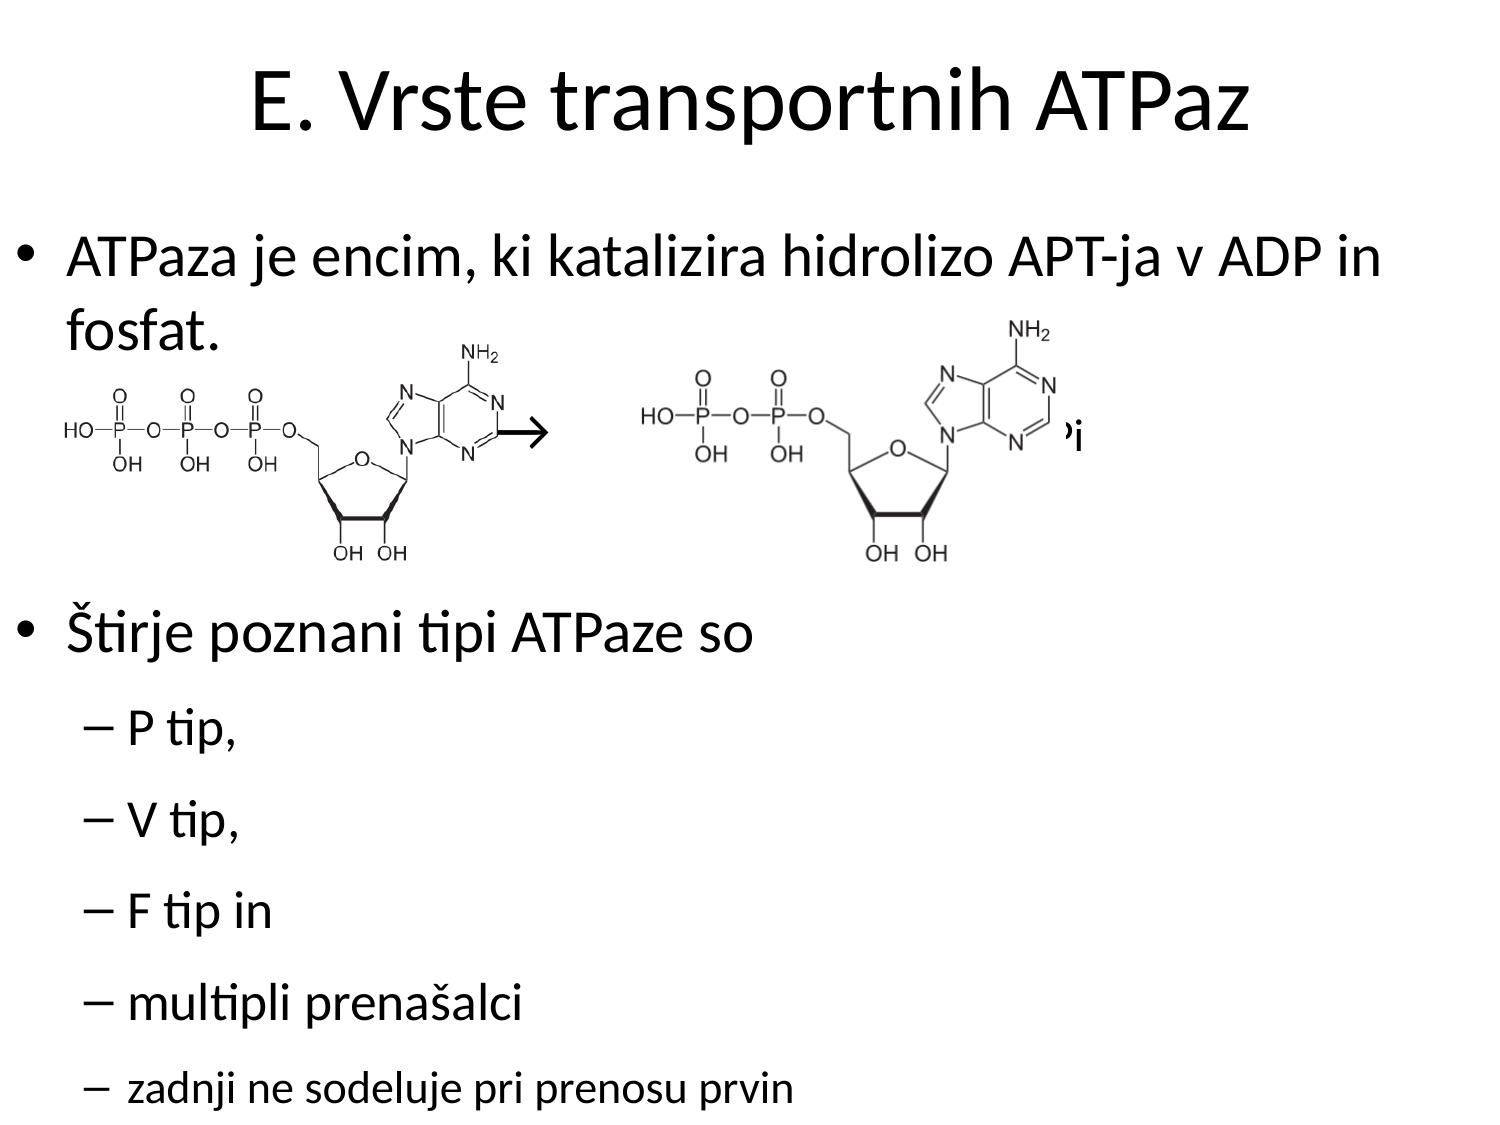

# E. Vrste transportnih ATPaz
ATPaza je encim, ki katalizira hidrolizo APT-ja v ADP in fosfat.
 → + Pi
Štirje poznani tipi ATPaze so
P tip,
V tip,
F tip in
multipli prenašalci
zadnji ne sodeluje pri prenosu prvin